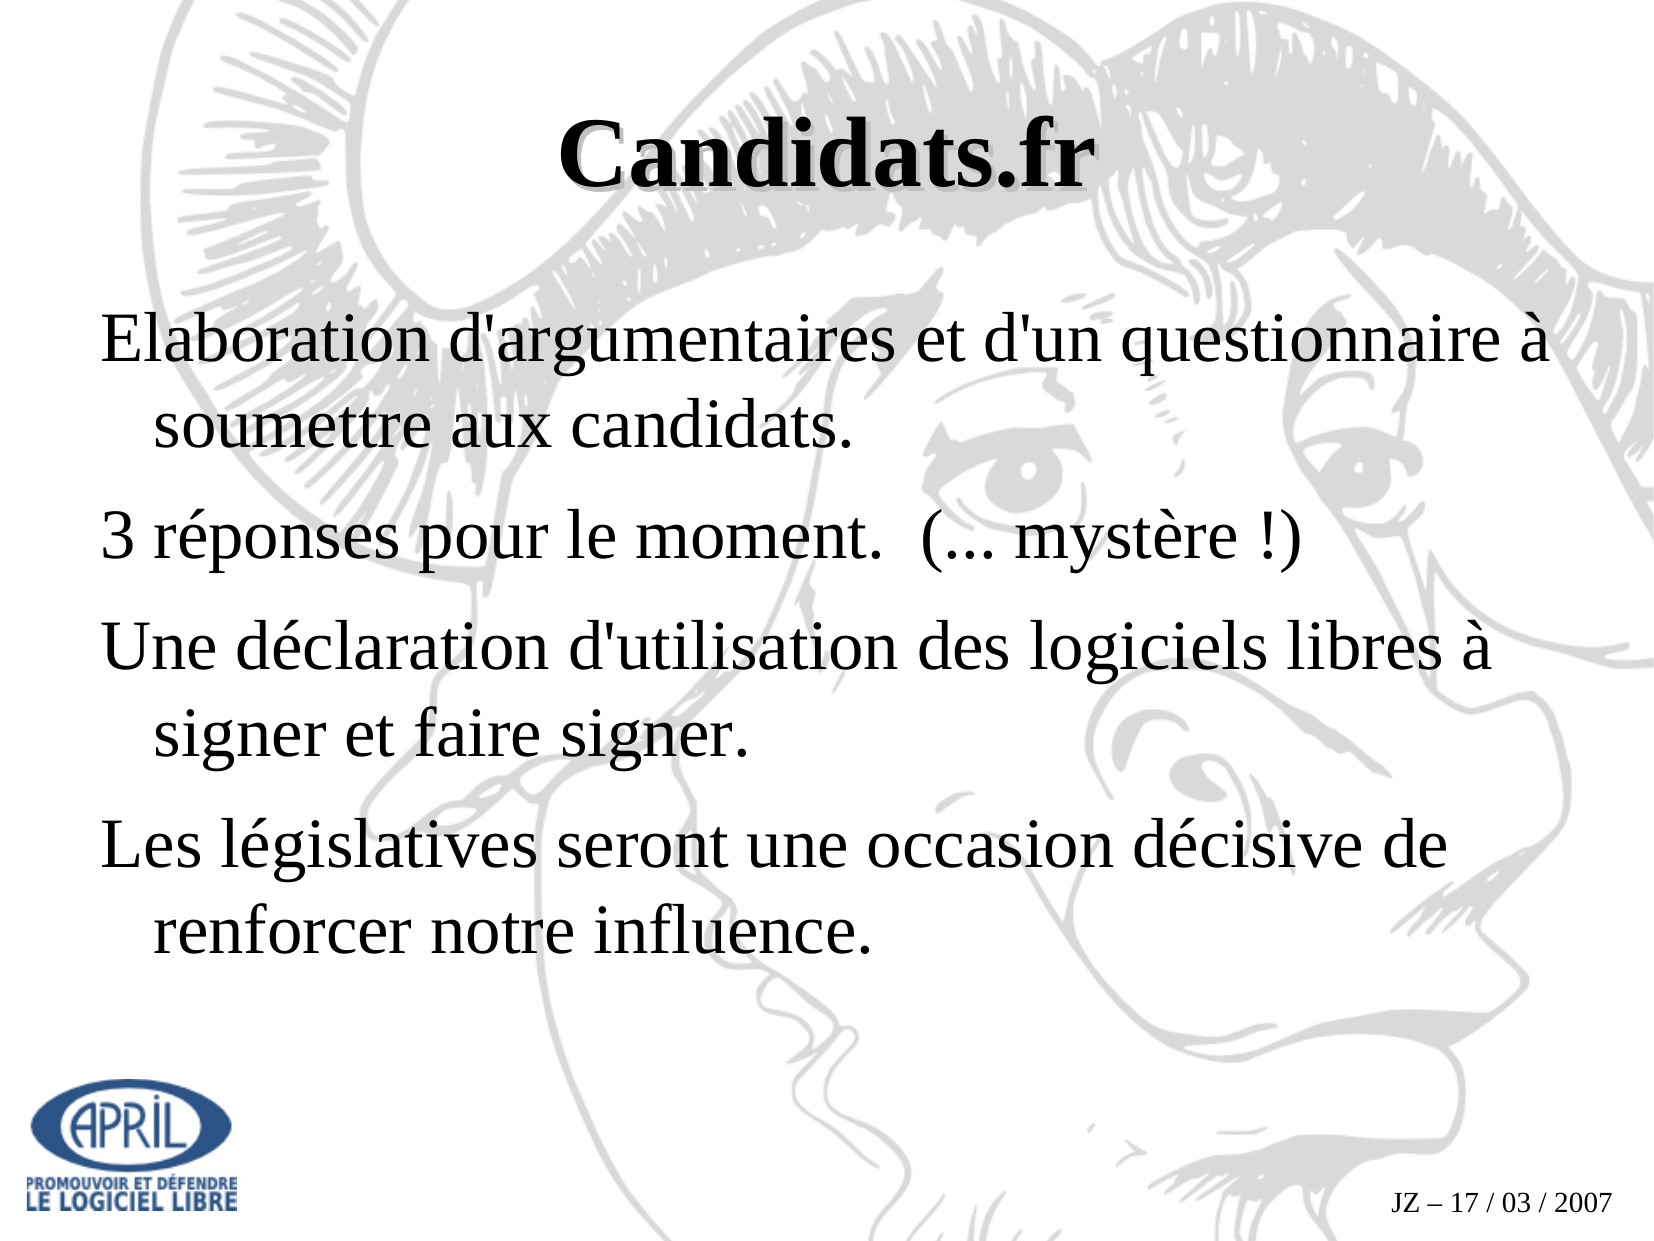

# Candidats.fr
Elaboration d'argumentaires et d'un questionnaire à soumettre aux candidats.
3 réponses pour le moment. (... mystère !)
Une déclaration d'utilisation des logiciels libres à signer et faire signer.
Les législatives seront une occasion décisive de renforcer notre influence.